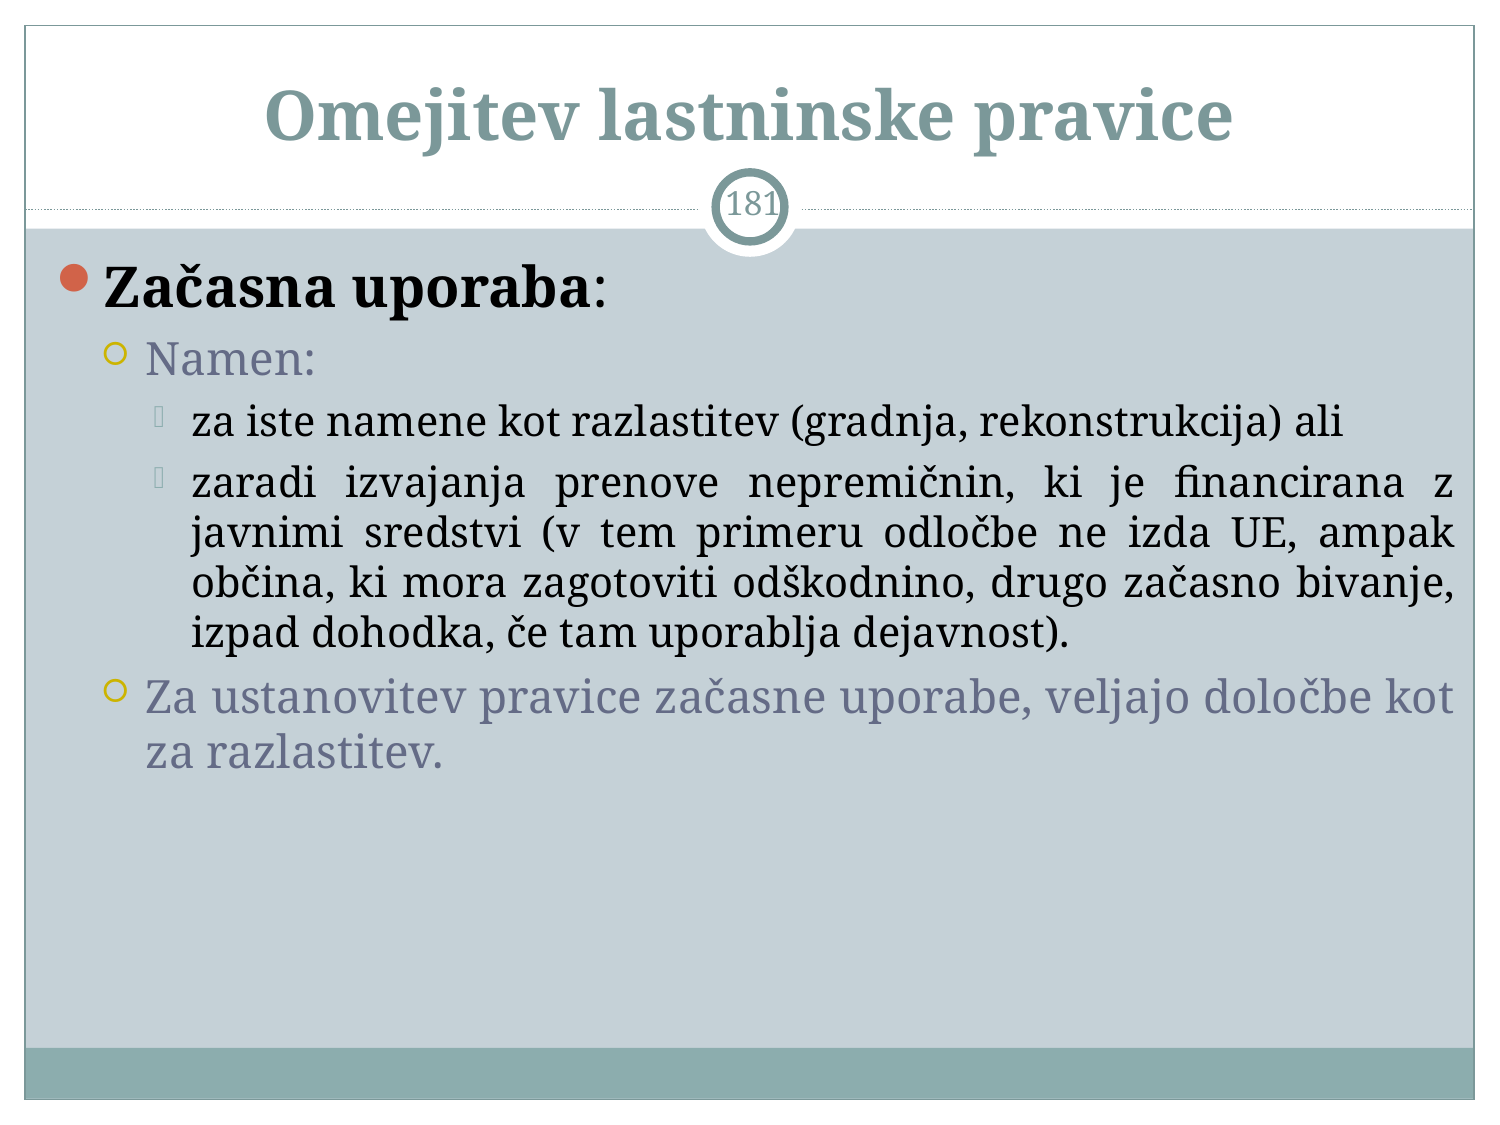

# Omejitev lastninske pravice
Začasna uporaba:
Namen:
za iste namene kot razlastitev (gradnja, rekonstrukcija) ali
zaradi izvajanja prenove nepremičnin, ki je financirana z javnimi sredstvi (v tem primeru odločbe ne izda UE, ampak občina, ki mora zagotoviti odškodnino, drugo začasno bivanje, izpad dohodka, če tam uporablja dejavnost).
Za ustanovitev pravice začasne uporabe, veljajo določbe kot za razlastitev.